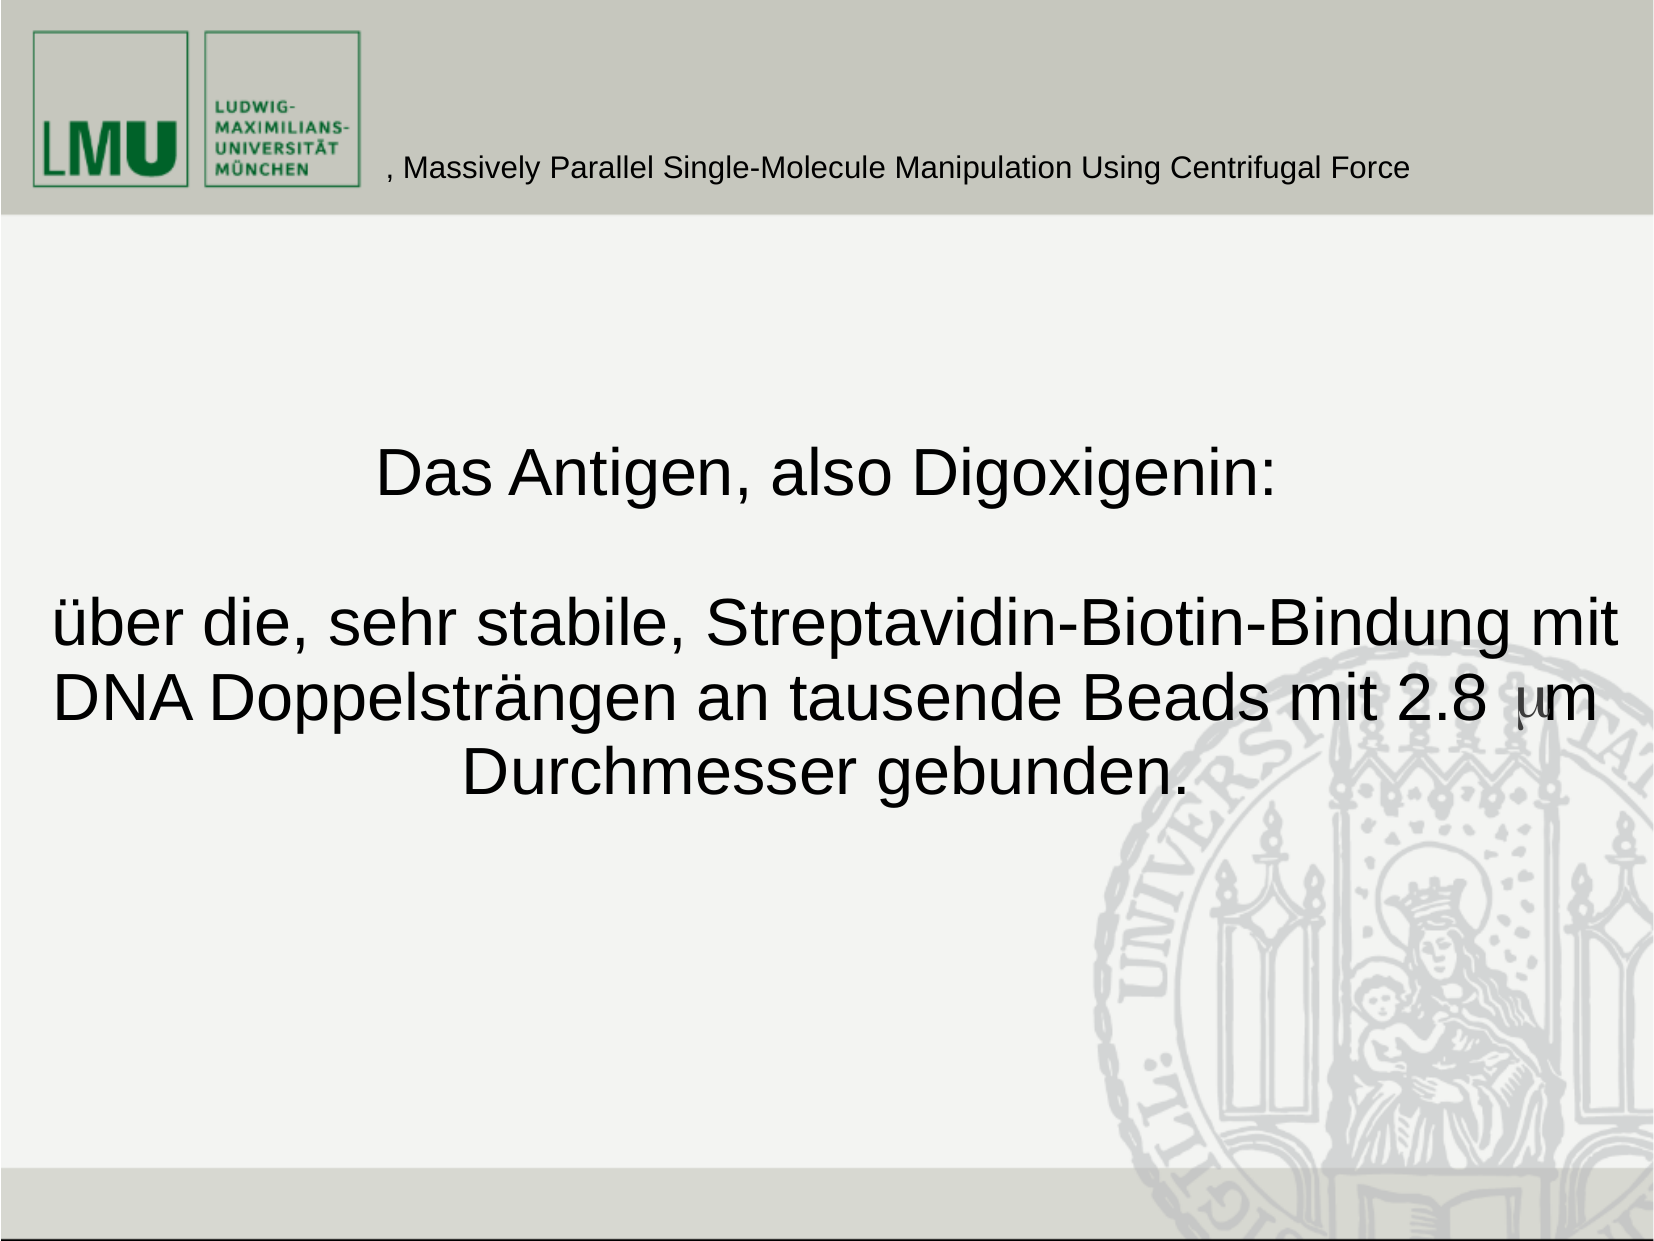

, Massively Parallel Single-Molecule Manipulation Using Centrifugal Force
Das Antigen, also Digoxigenin:
 über die, sehr stabile, Streptavidin-Biotin-Bindung mit DNA Doppelsträngen an tausende Beads mit 2.8 m Durchmesser gebunden.
#